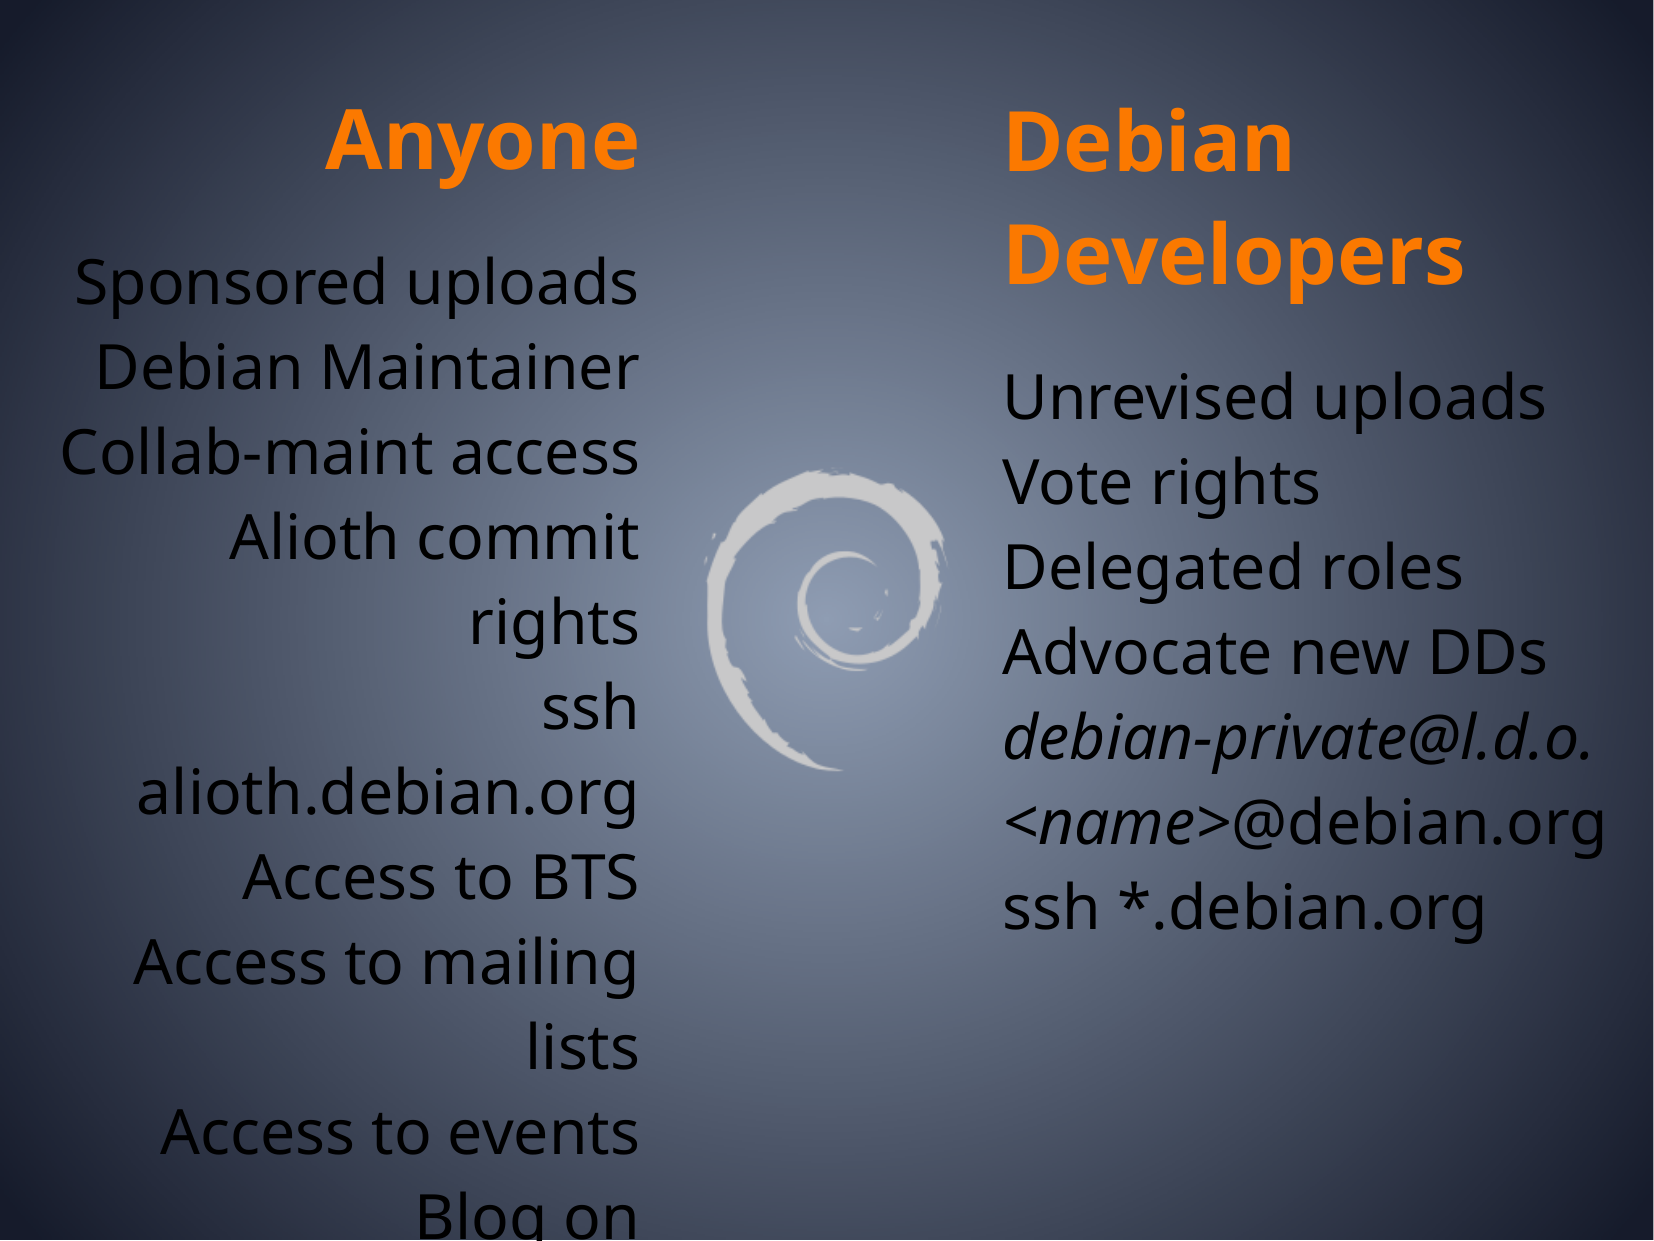

Anyone
Sponsored uploads
Debian Maintainer
Collab-maint access
Alioth commit rights
ssh alioth.debian.org
Access to BTS
Access to mailing lists
Access to events
Blog on planet.debian.org
Debian Developers
Unrevised uploads
Vote rights
Delegated roles
Advocate new DDs
debian-private@l.d.o.
<name>@debian.org
ssh *.debian.org